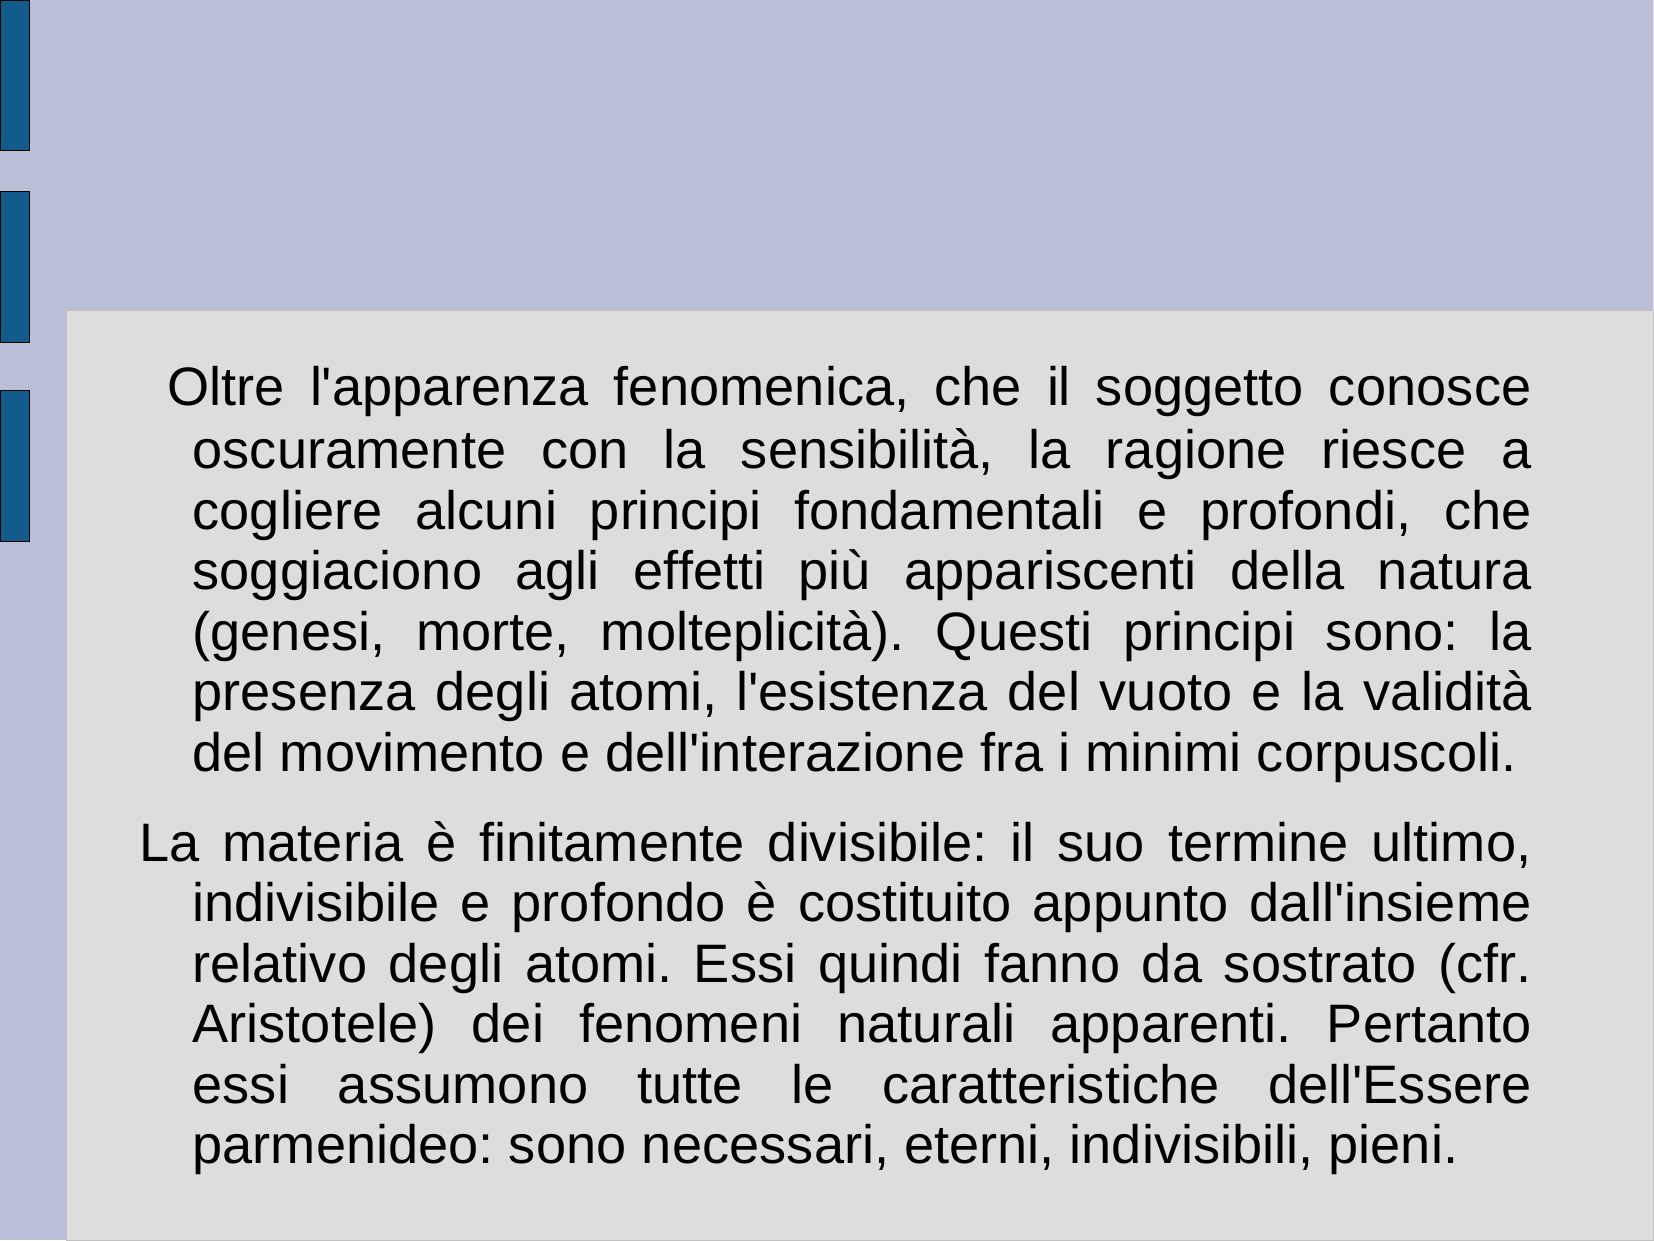

#
 Oltre l'apparenza fenomenica, che il soggetto conosce oscuramente con la sensibilità, la ragione riesce a cogliere alcuni principi fondamentali e profondi, che soggiaciono agli effetti più appariscenti della natura (genesi, morte, molteplicità). Questi principi sono: la presenza degli atomi, l'esistenza del vuoto e la validità del movimento e dell'interazione fra i minimi corpuscoli.
La materia è finitamente divisibile: il suo termine ultimo, indivisibile e profondo è costituito appunto dall'insieme relativo degli atomi. Essi quindi fanno da sostrato (cfr. Aristotele) dei fenomeni naturali apparenti. Pertanto essi assumono tutte le caratteristiche dell'Essere parmenideo: sono necessari, eterni, indivisibili, pieni.